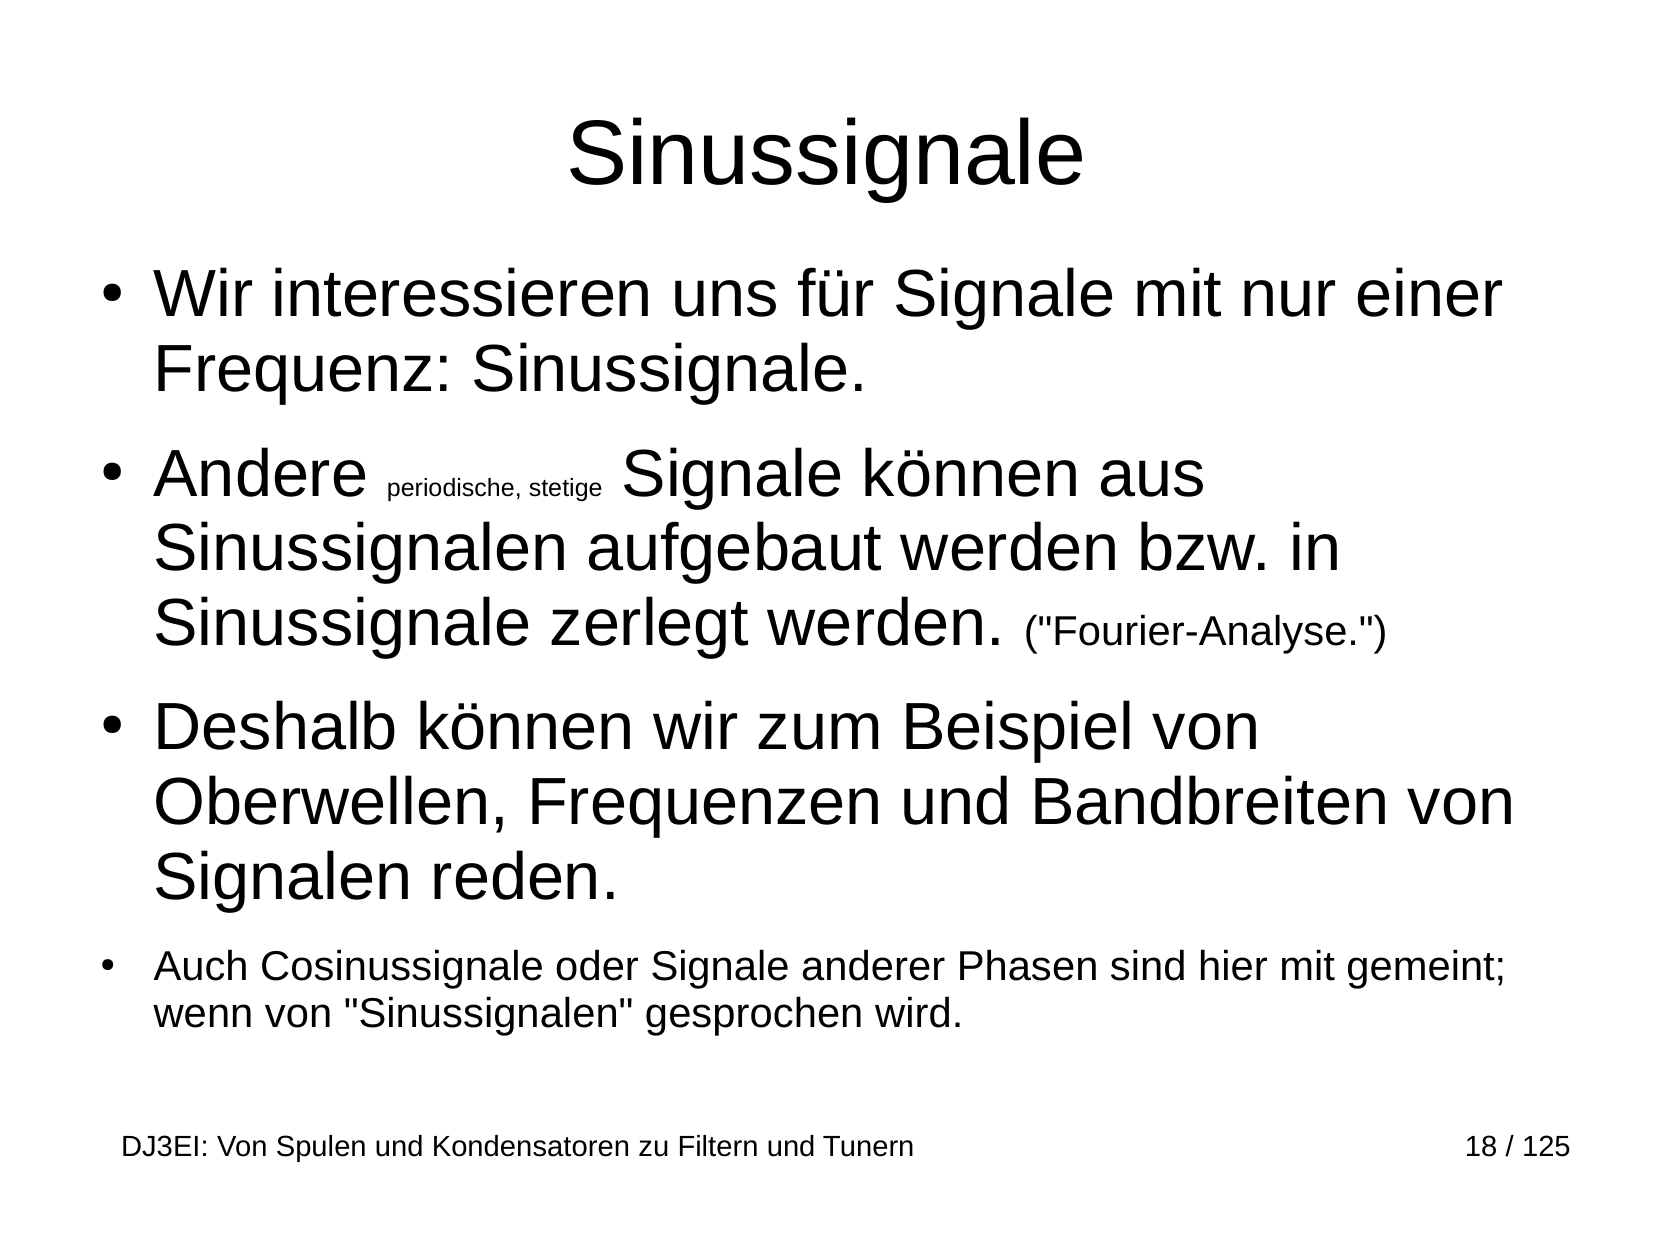

# Sinussignale
Wir interessieren uns für Signale mit nur einer Frequenz: Sinussignale.
Andere periodische, stetige Signale können aus Sinussignalen aufgebaut werden bzw. in Sinussignale zerlegt werden. ("Fourier-Analyse.")
Deshalb können wir zum Beispiel von Oberwellen, Frequenzen und Bandbreiten von Signalen reden.
Auch Cosinussignale oder Signale anderer Phasen sind hier mit gemeint;
wenn von "Sinussignalen" gesprochen wird.